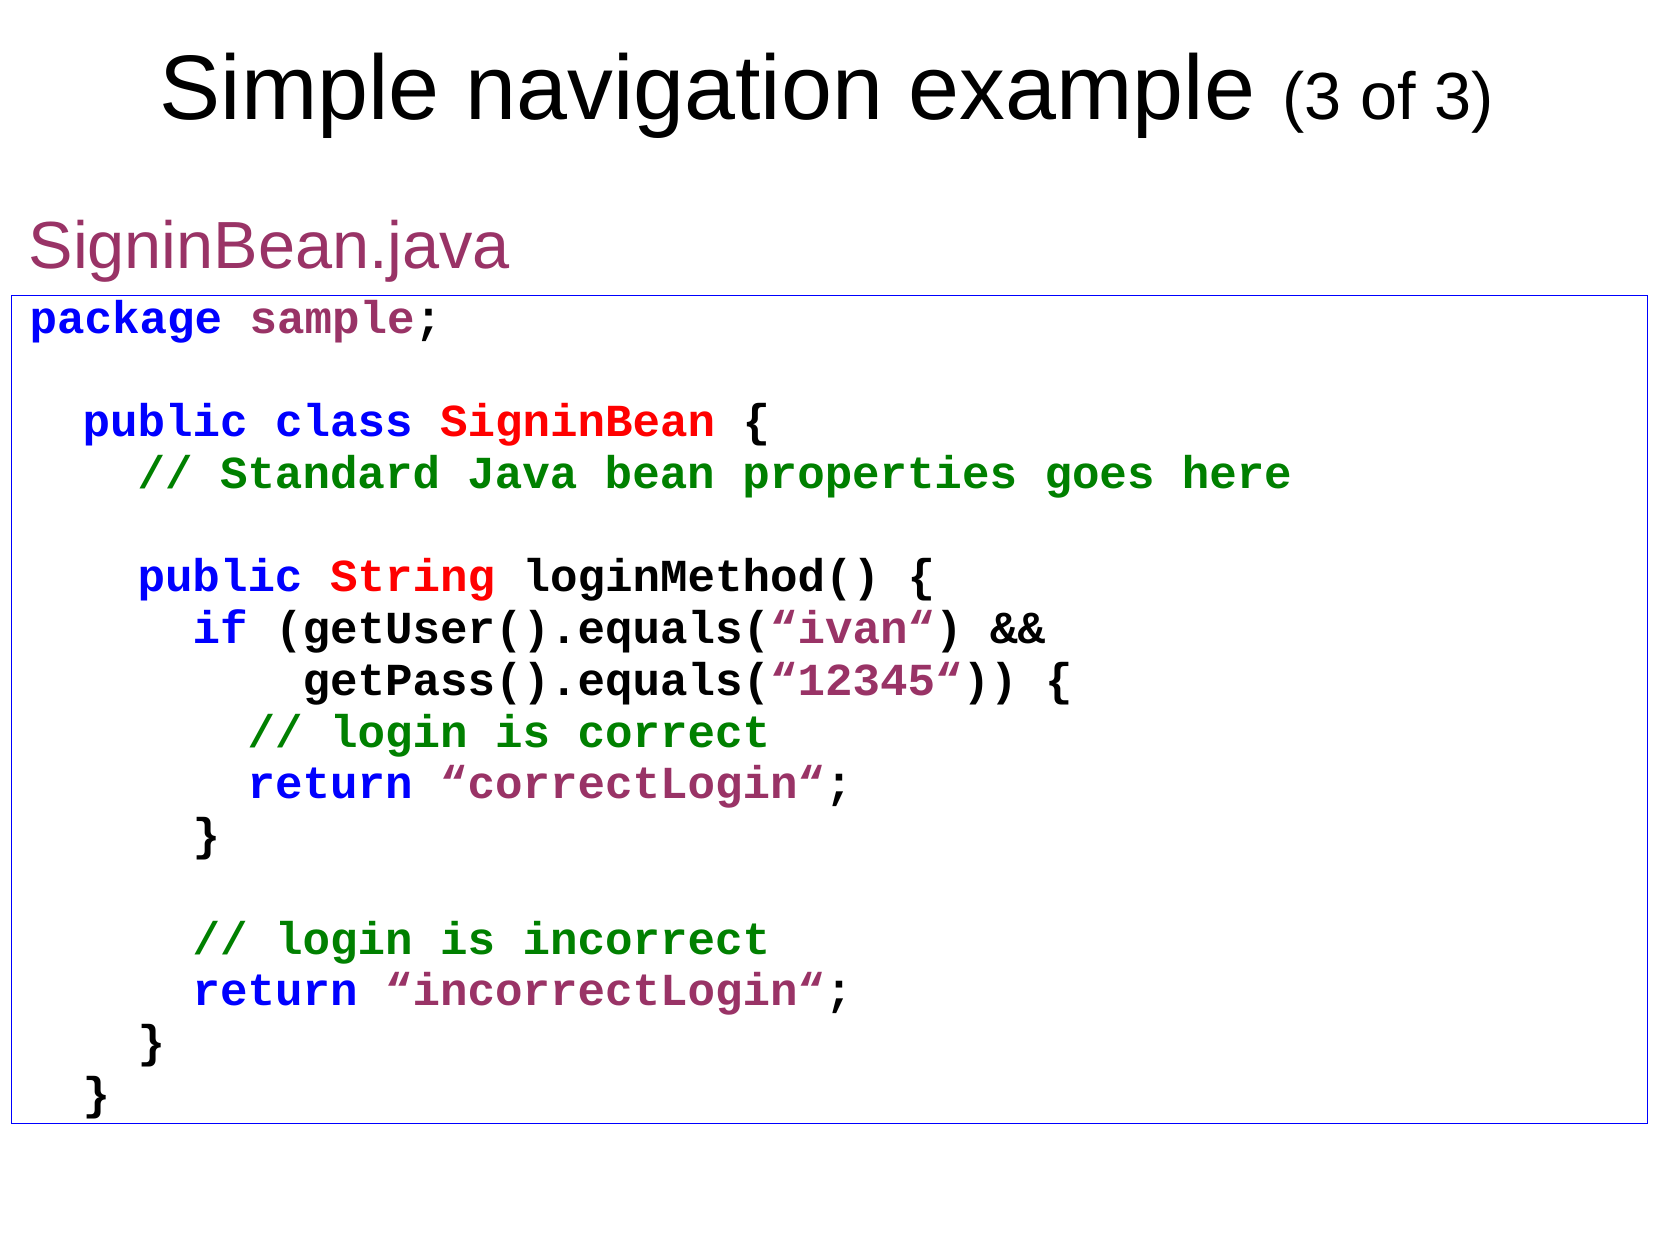

# Simple navigation example (3 of 3)
SigninBean.java
package sample;
public class SigninBean {
 // Standard Java bean properties goes here
 public String loginMethod() {
 if (getUser().equals(“ivan“) &&
 getPass().equals(“12345“)) {
 // login is correct
 return “correctLogin“;
 }
 // login is incorrect
 return “incorrectLogin“;
 }
}